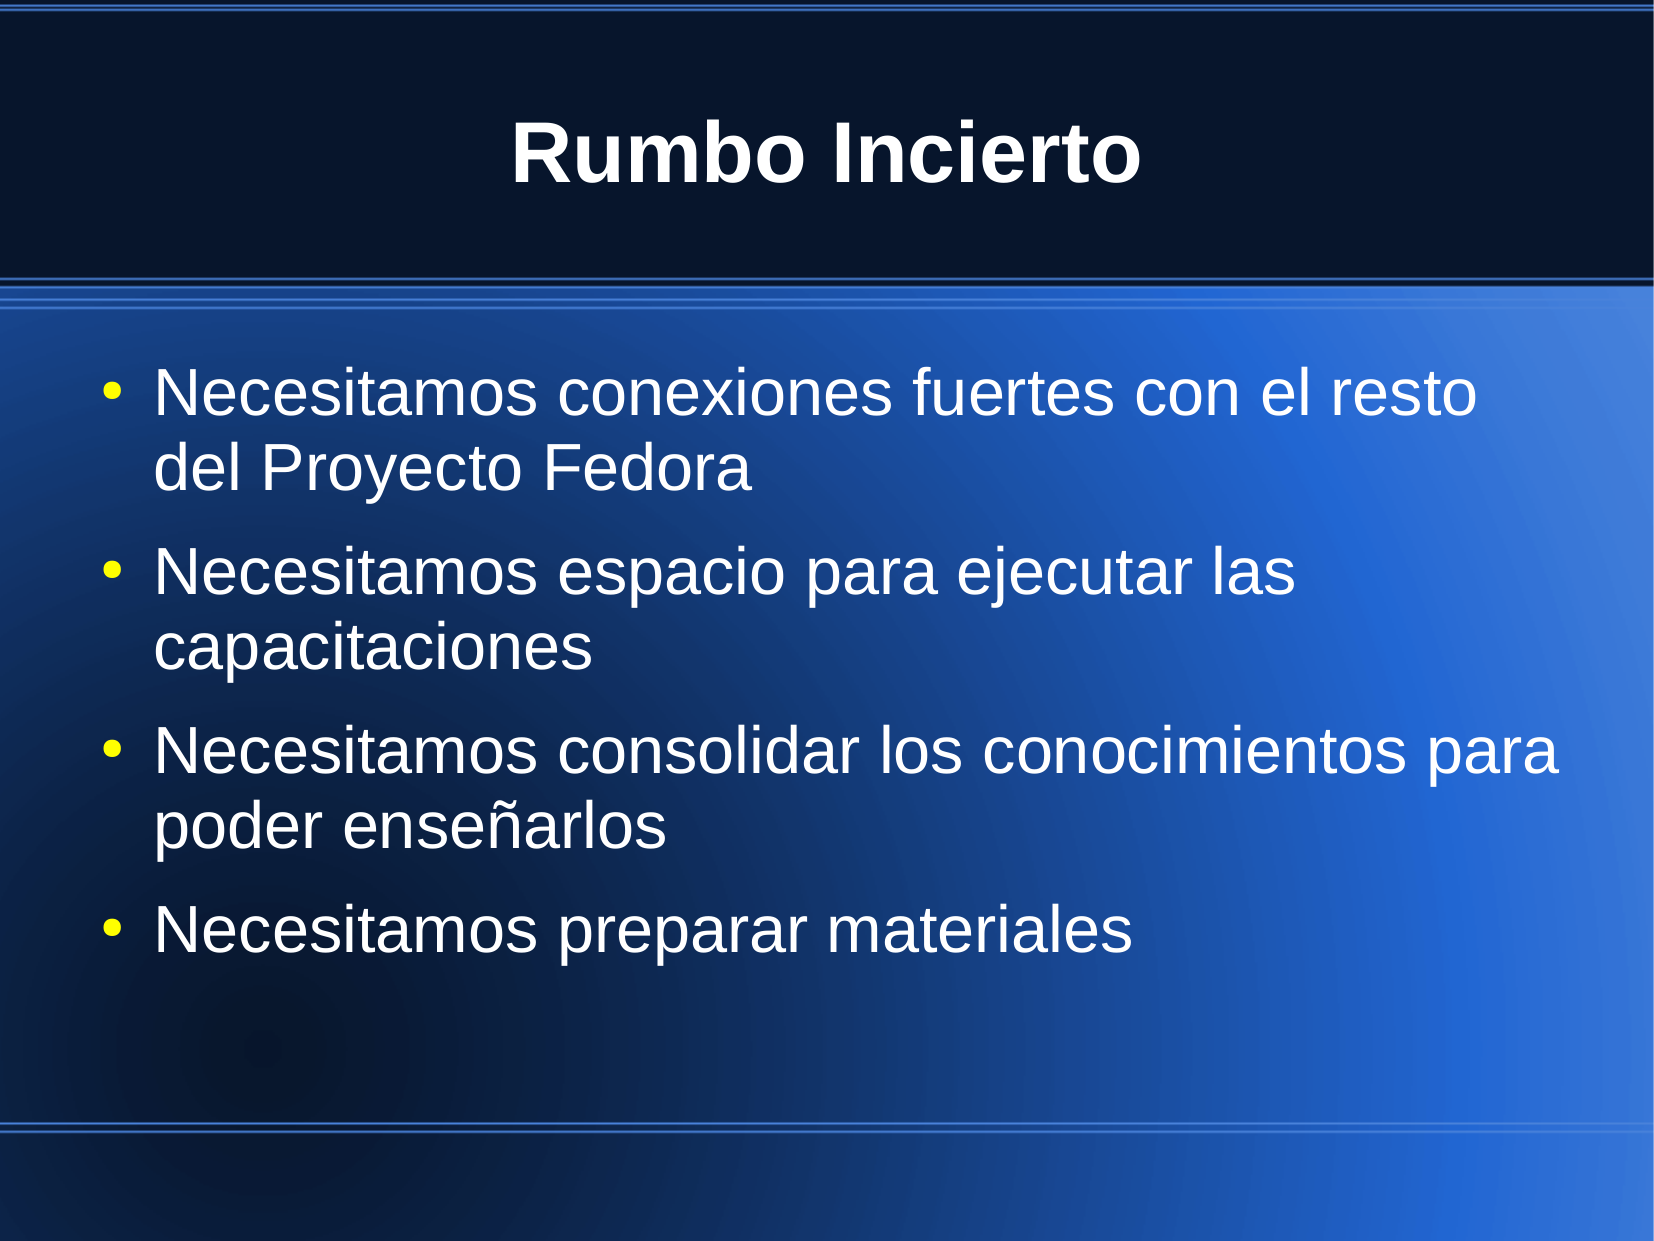

# Rumbo Incierto
Necesitamos conexiones fuertes con el resto del Proyecto Fedora
Necesitamos espacio para ejecutar las capacitaciones
Necesitamos consolidar los conocimientos para poder enseñarlos
Necesitamos preparar materiales